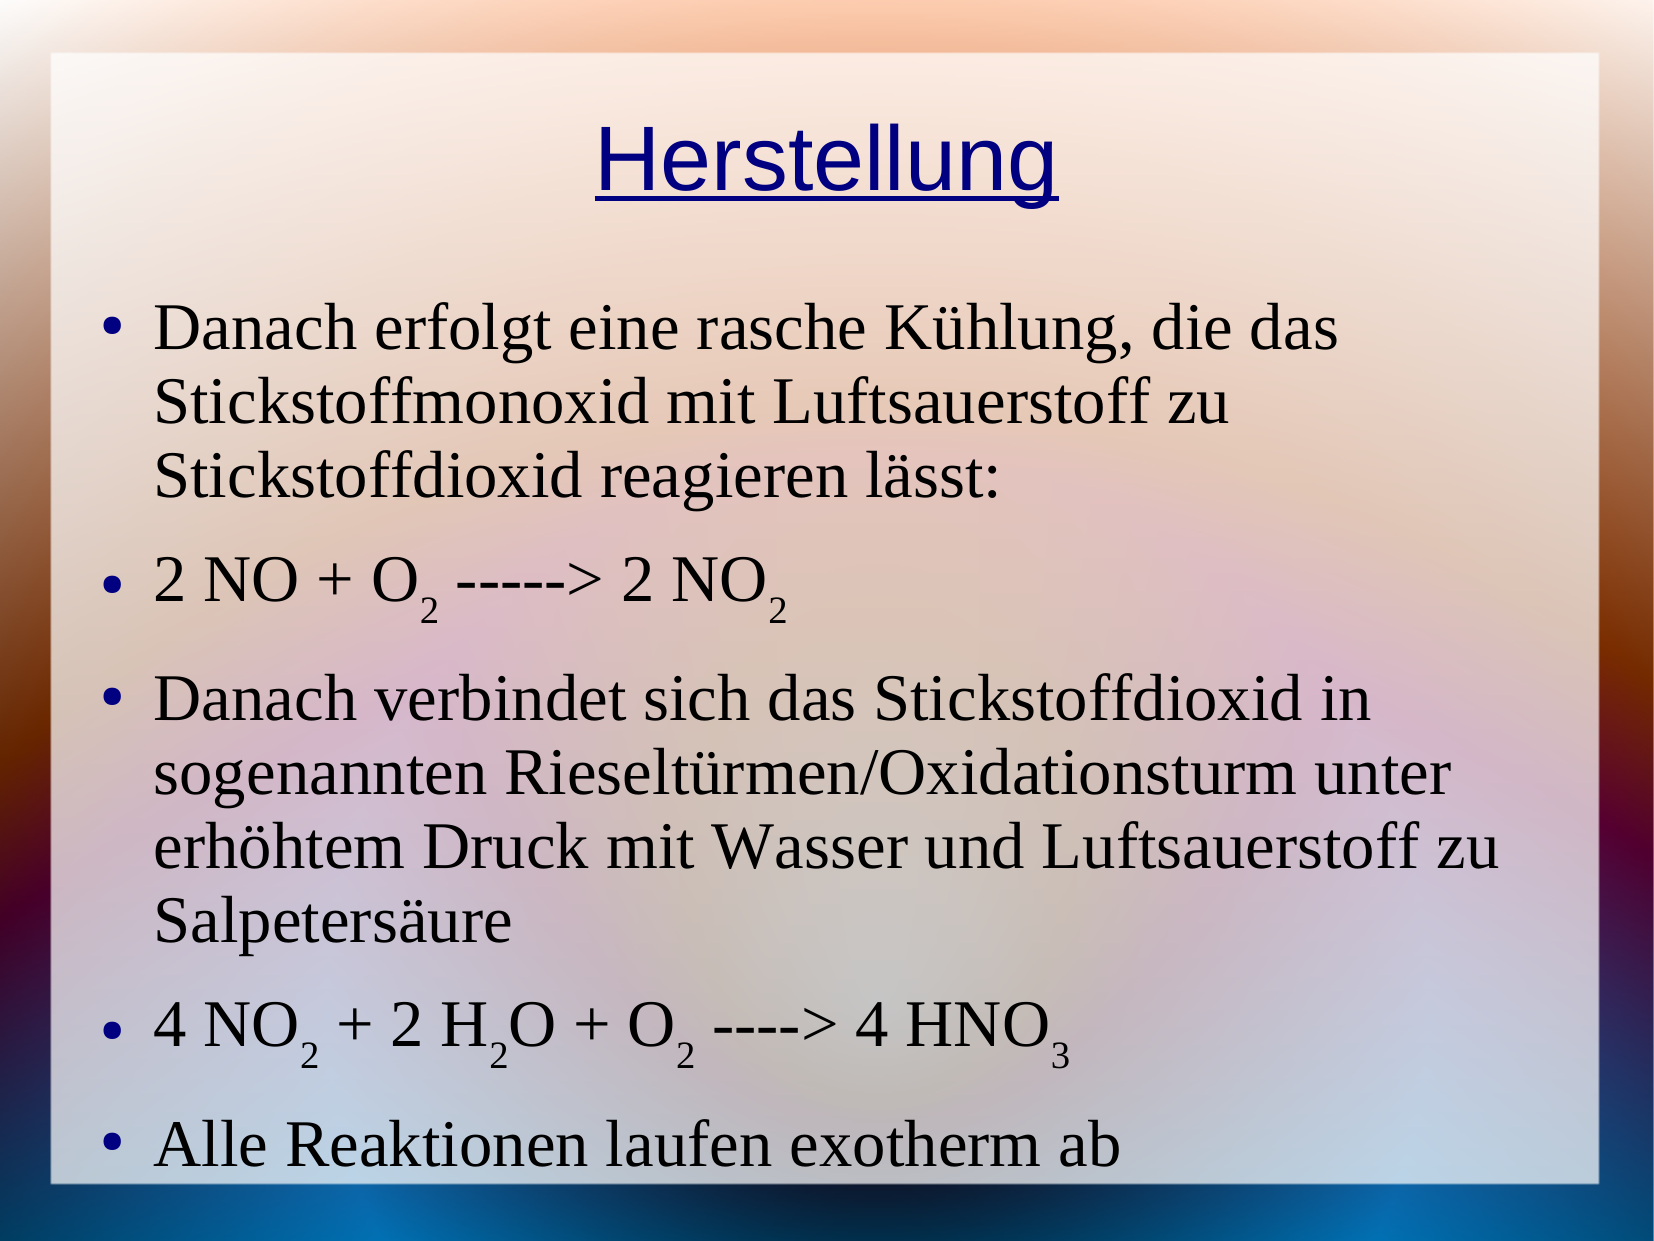

# Herstellung
Danach erfolgt eine rasche Kühlung, die das Stickstoffmonoxid mit Luftsauerstoff zu Stickstoffdioxid reagieren lässt:
2 NO + O2 -----> 2 NO2
Danach verbindet sich das Stickstoffdioxid in sogenannten Rieseltürmen/Oxidationsturm unter erhöhtem Druck mit Wasser und Luftsauerstoff zu Salpetersäure
4 NO2 + 2 H2O + O2 ----> 4 HNO3
Alle Reaktionen laufen exotherm ab